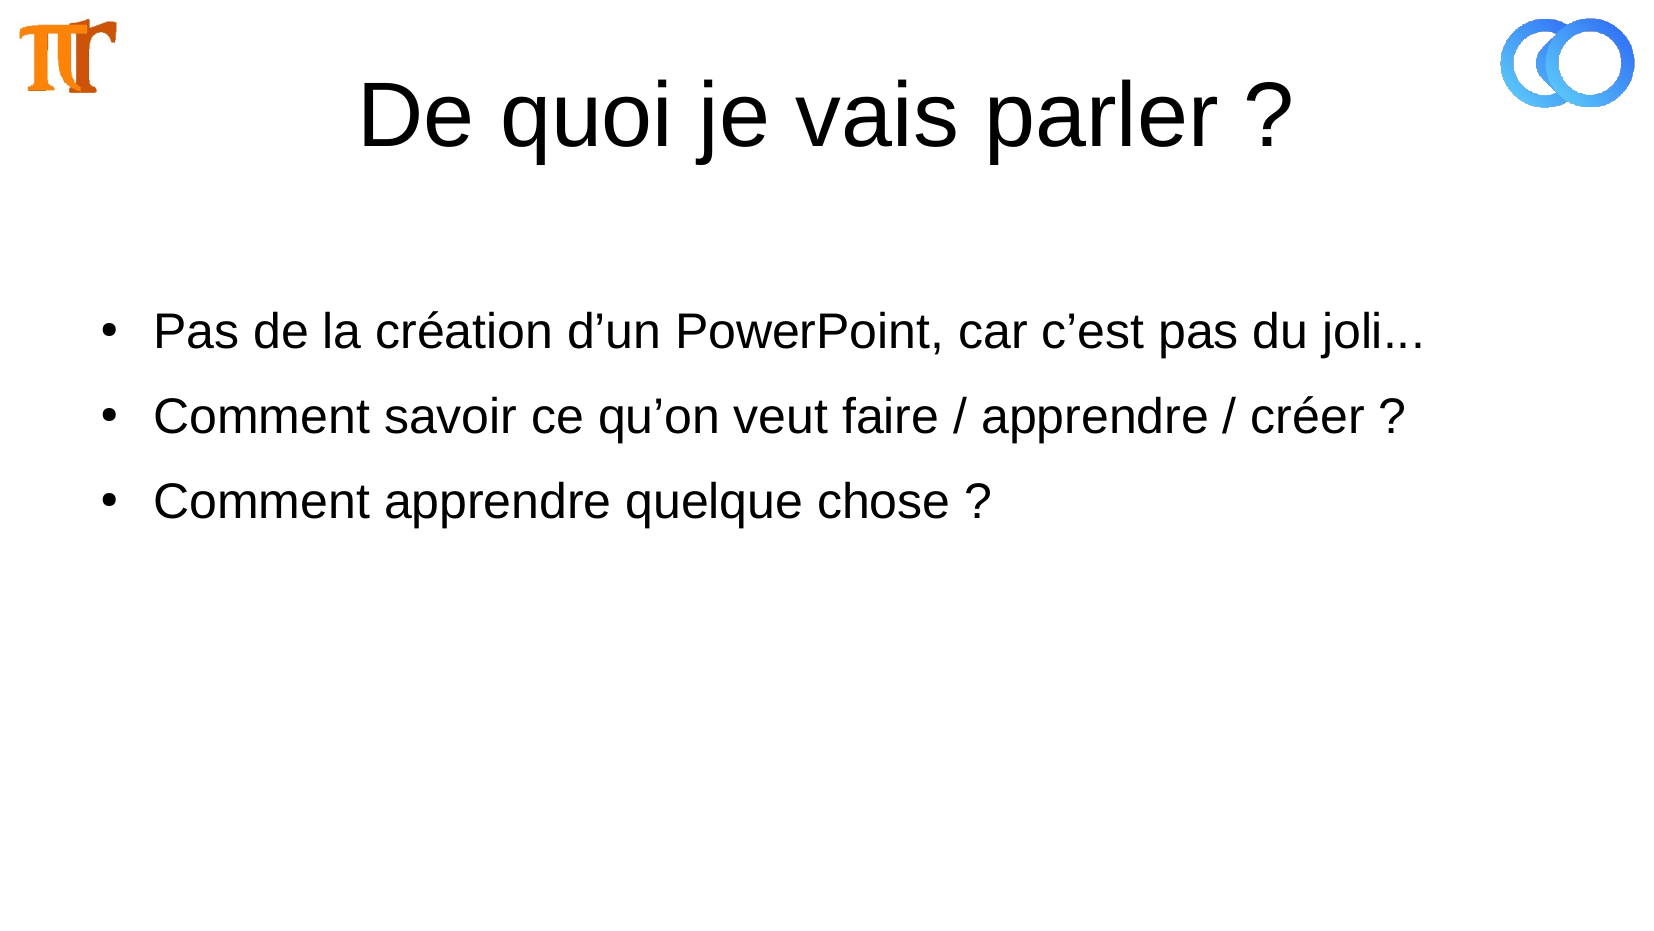

# De quoi je vais parler ?
Pas de la création d’un PowerPoint, car c’est pas du joli...
Comment savoir ce qu’on veut faire / apprendre / créer ?
Comment apprendre quelque chose ?